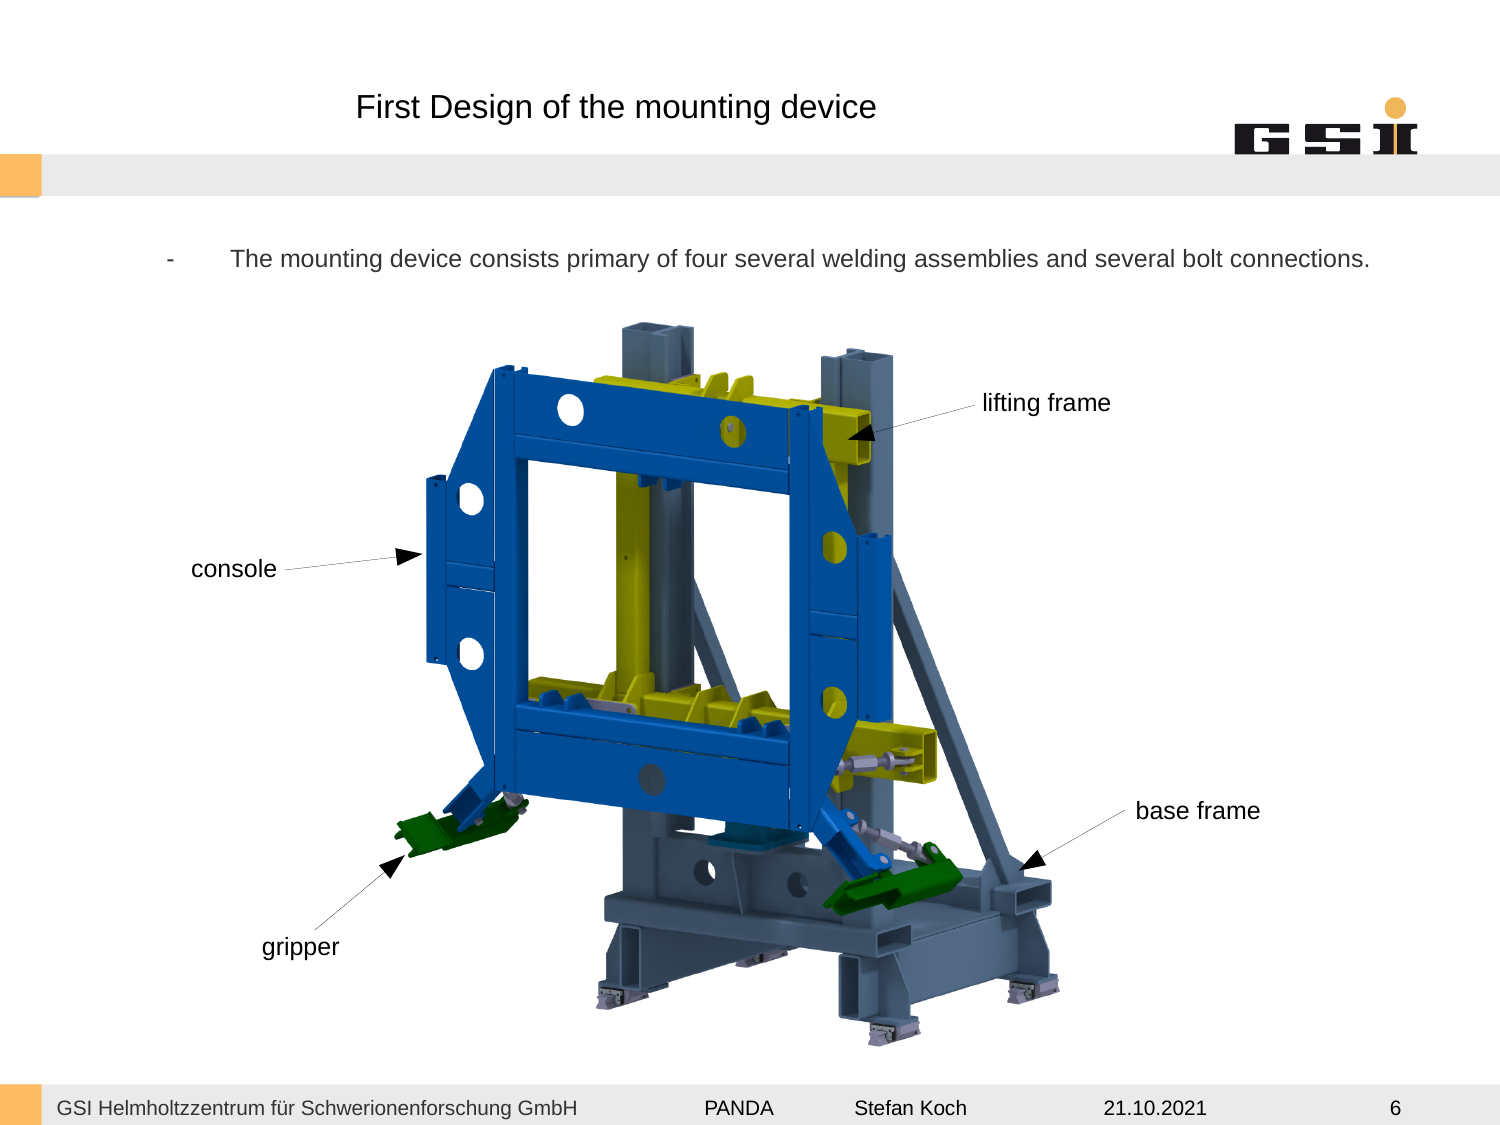

First Design of the mounting device
 - 	The mounting device consists primary of four several welding assemblies and several bolt connections.
lifting frame
console
base frame
gripper